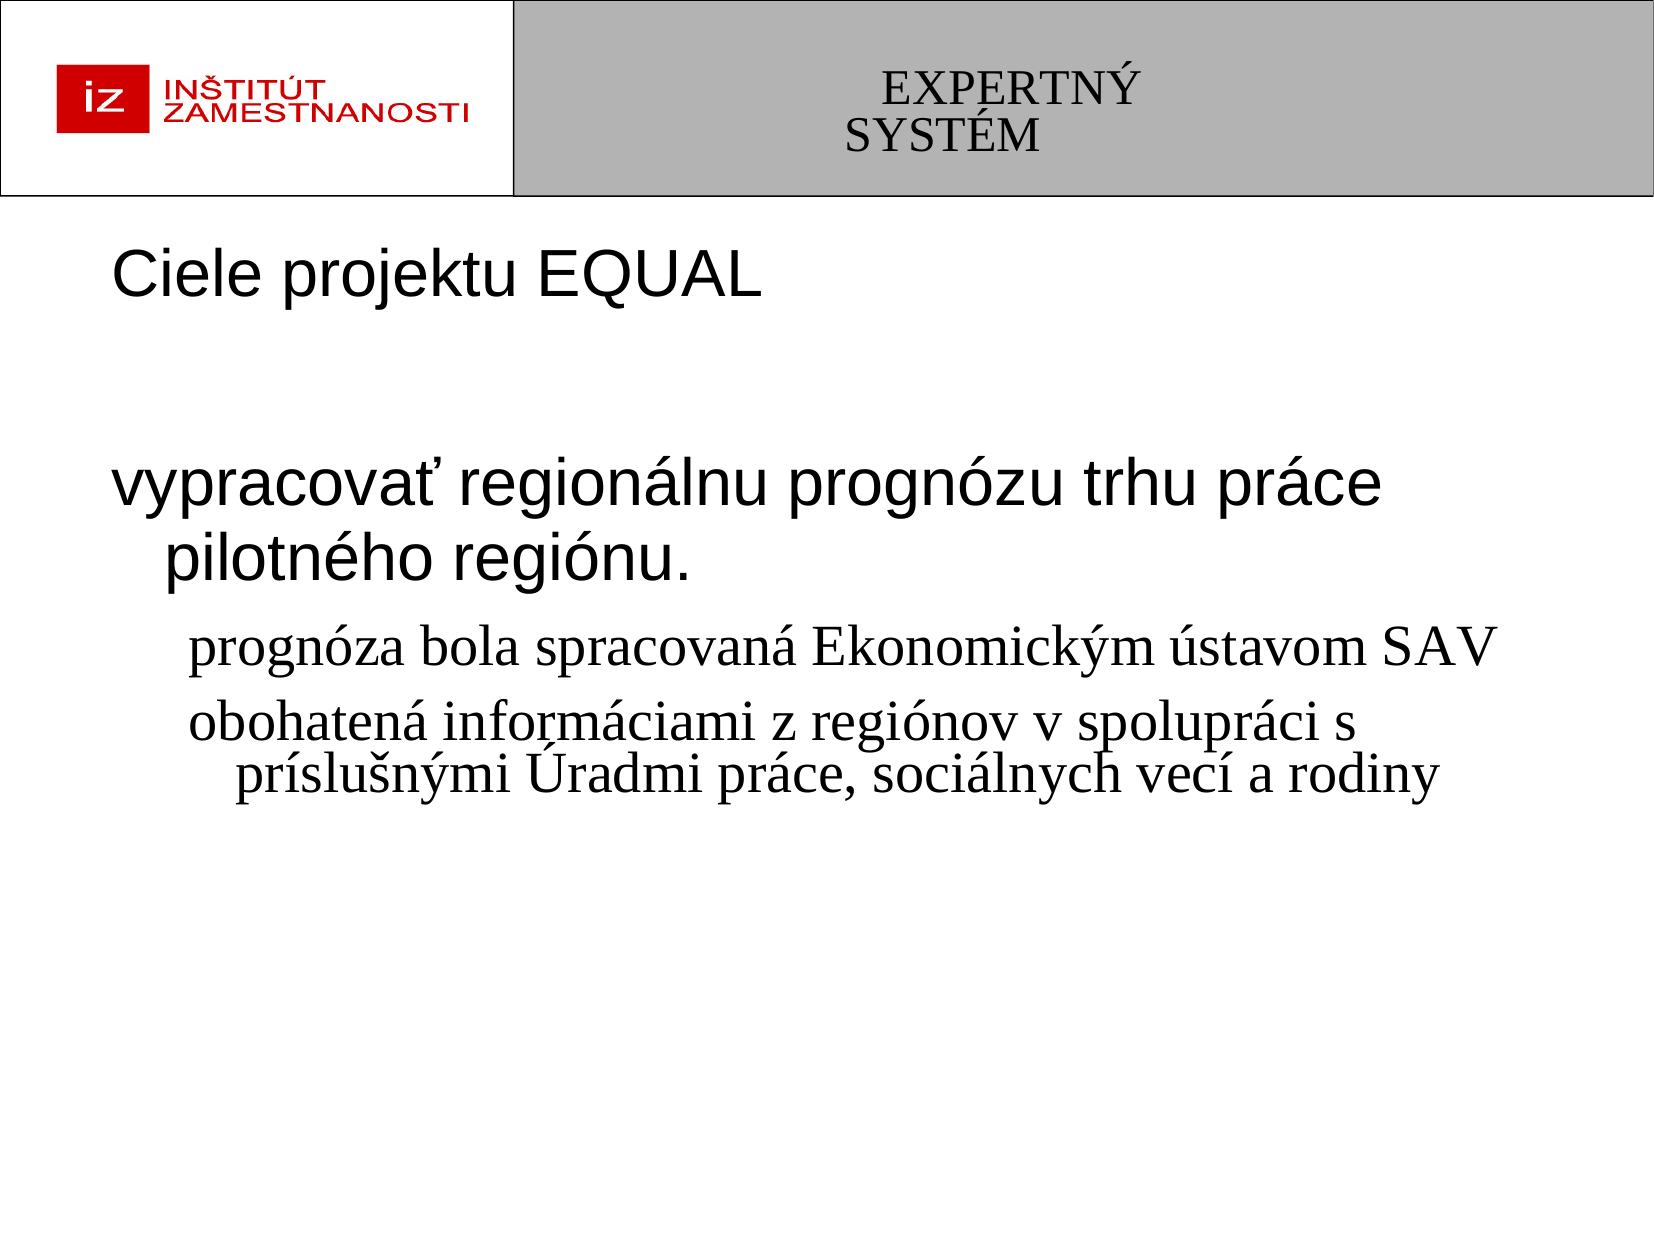

EXPERTNÝ SYSTÉM
# Ciele projektu EQUAL
vypracovať regionálnu prognózu trhu práce 	pilotného regiónu.
prognóza bola spracovaná Ekonomickým ústavom SAV
obohatená informáciami z regiónov v spolupráci s príslušnými Úradmi práce, sociálnych vecí a rodiny